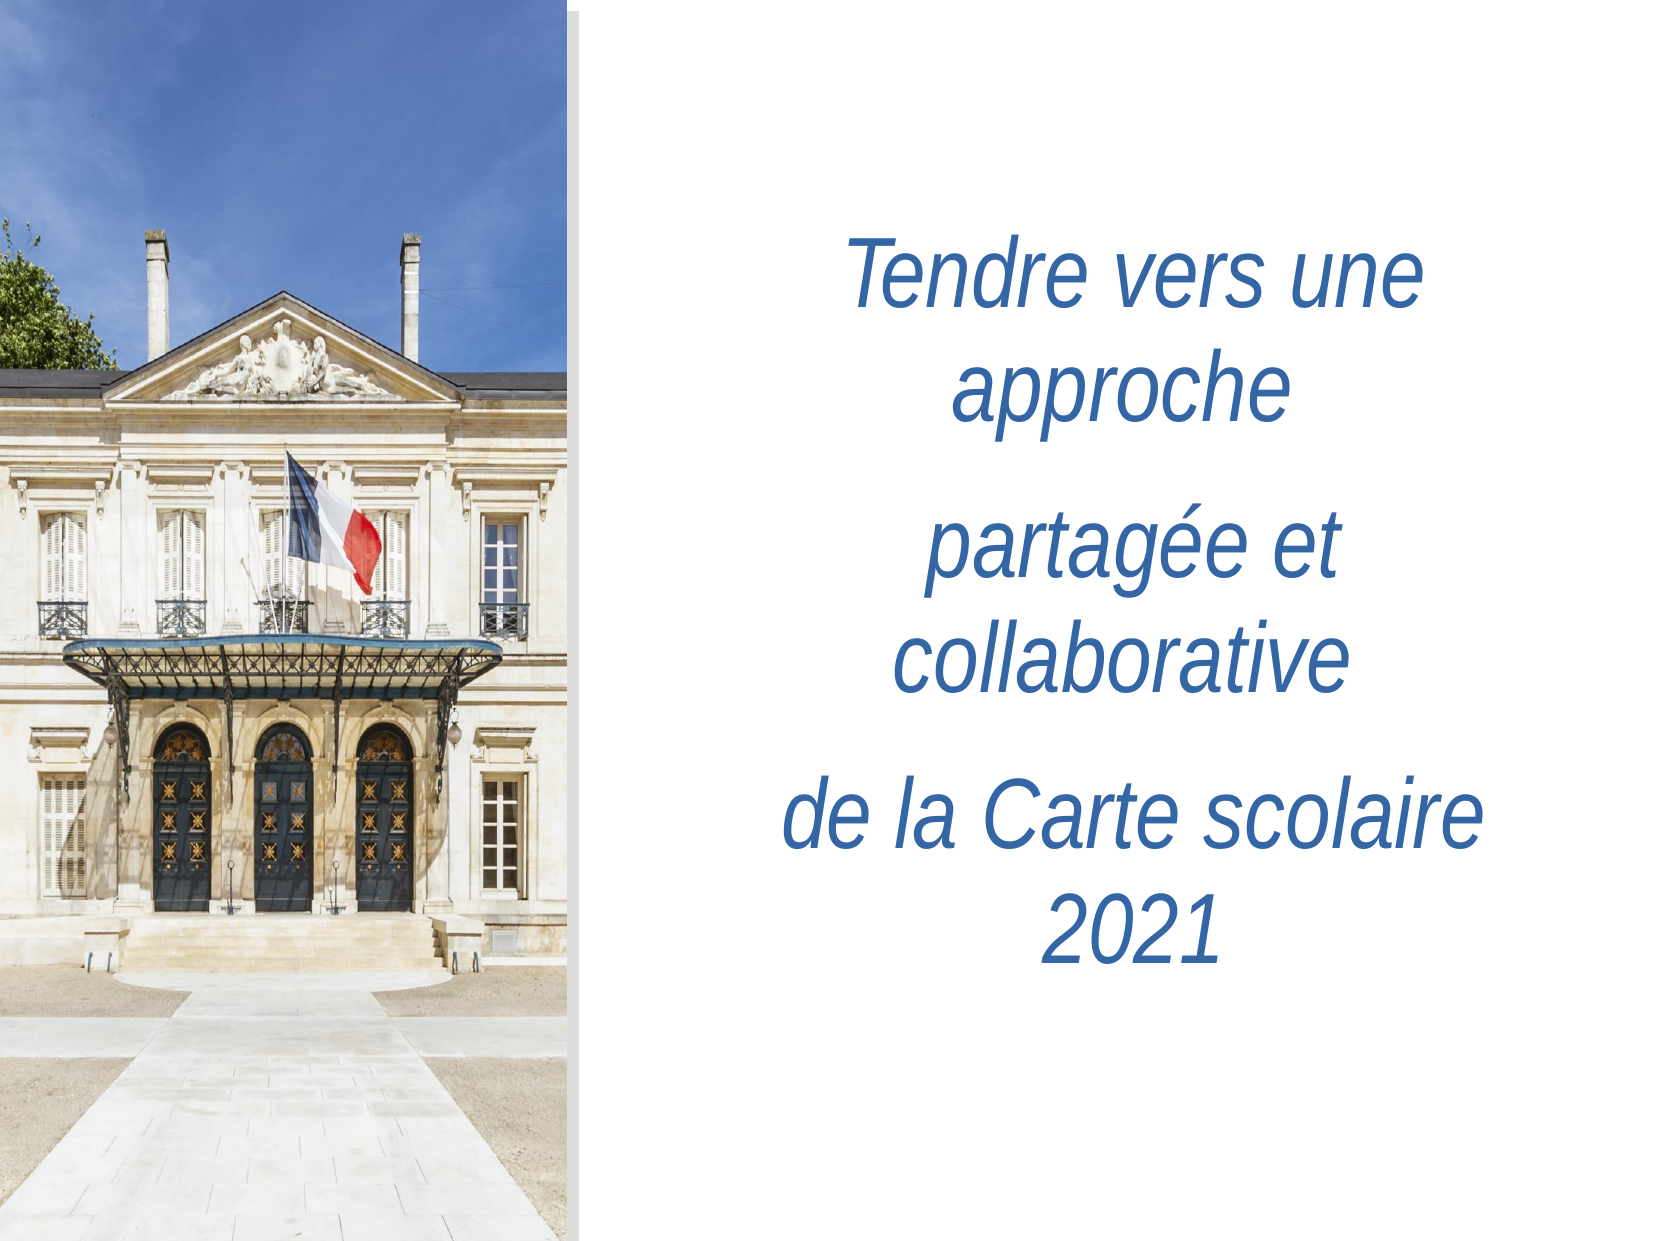

Tendre vers une approche
partagée et collaborative
de la Carte scolaire 2021